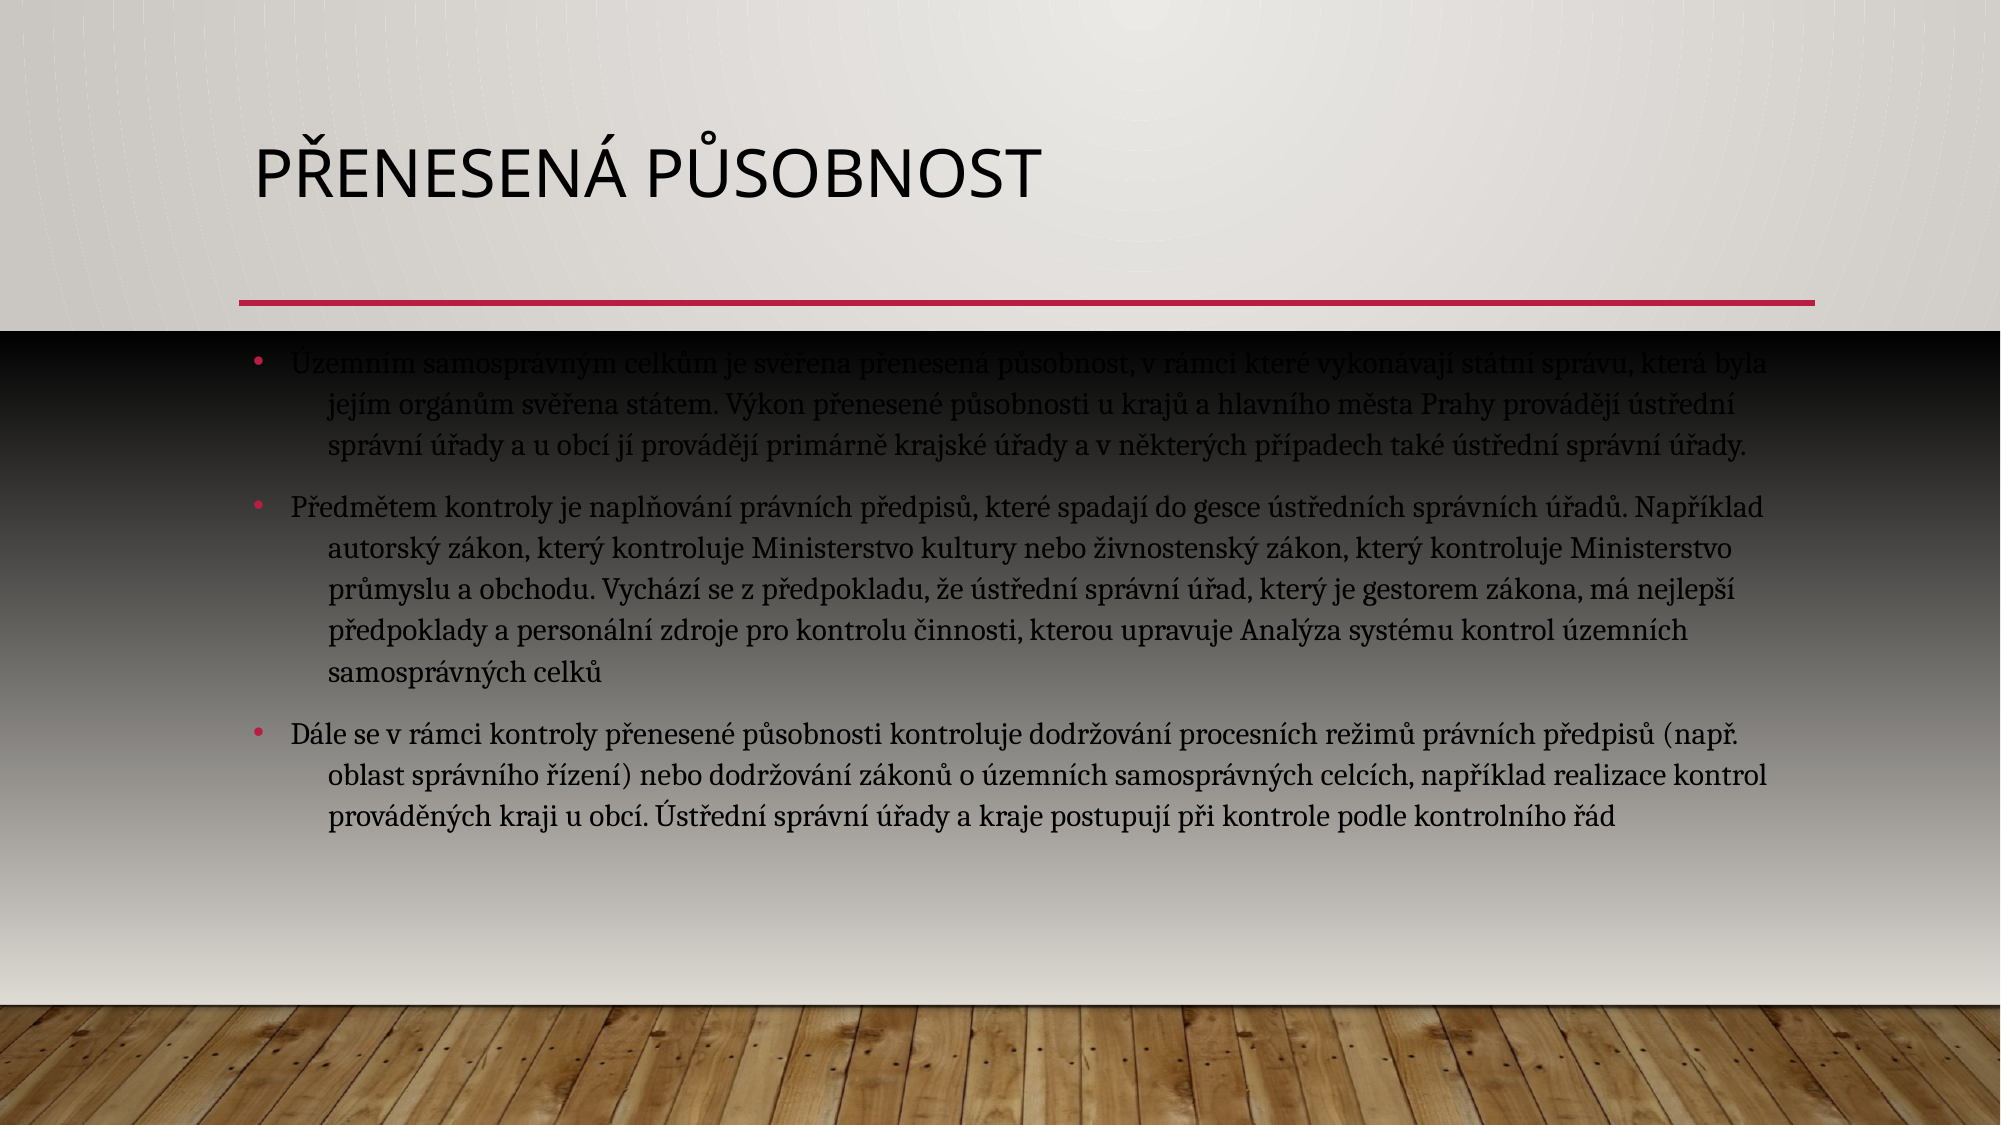

# Přenesená působnost
Územním samosprávným celkům je svěřena přenesená působnost, v rámci které vykonávají státní správu, která byla jejím orgánům svěřena státem. Výkon přenesené působnosti u krajů a hlavního města Prahy provádějí ústřední správní úřady a u obcí jí provádějí primárně krajské úřady a v některých případech také ústřední správní úřady.
Předmětem kontroly je naplňování právních předpisů, které spadají do gesce ústředních správních úřadů. Například autorský zákon, který kontroluje Ministerstvo kultury nebo živnostenský zákon, který kontroluje Ministerstvo průmyslu a obchodu. Vychází se z předpokladu, že ústřední správní úřad, který je gestorem zákona, má nejlepší předpoklady a personální zdroje pro kontrolu činnosti, kterou upravuje Analýza systému kontrol územních samosprávných celků
Dále se v rámci kontroly přenesené působnosti kontroluje dodržování procesních režimů právních předpisů (např. oblast správního řízení) nebo dodržování zákonů o územních samosprávných celcích, například realizace kontrol prováděných kraji u obcí. Ústřední správní úřady a kraje postupují při kontrole podle kontrolního řád